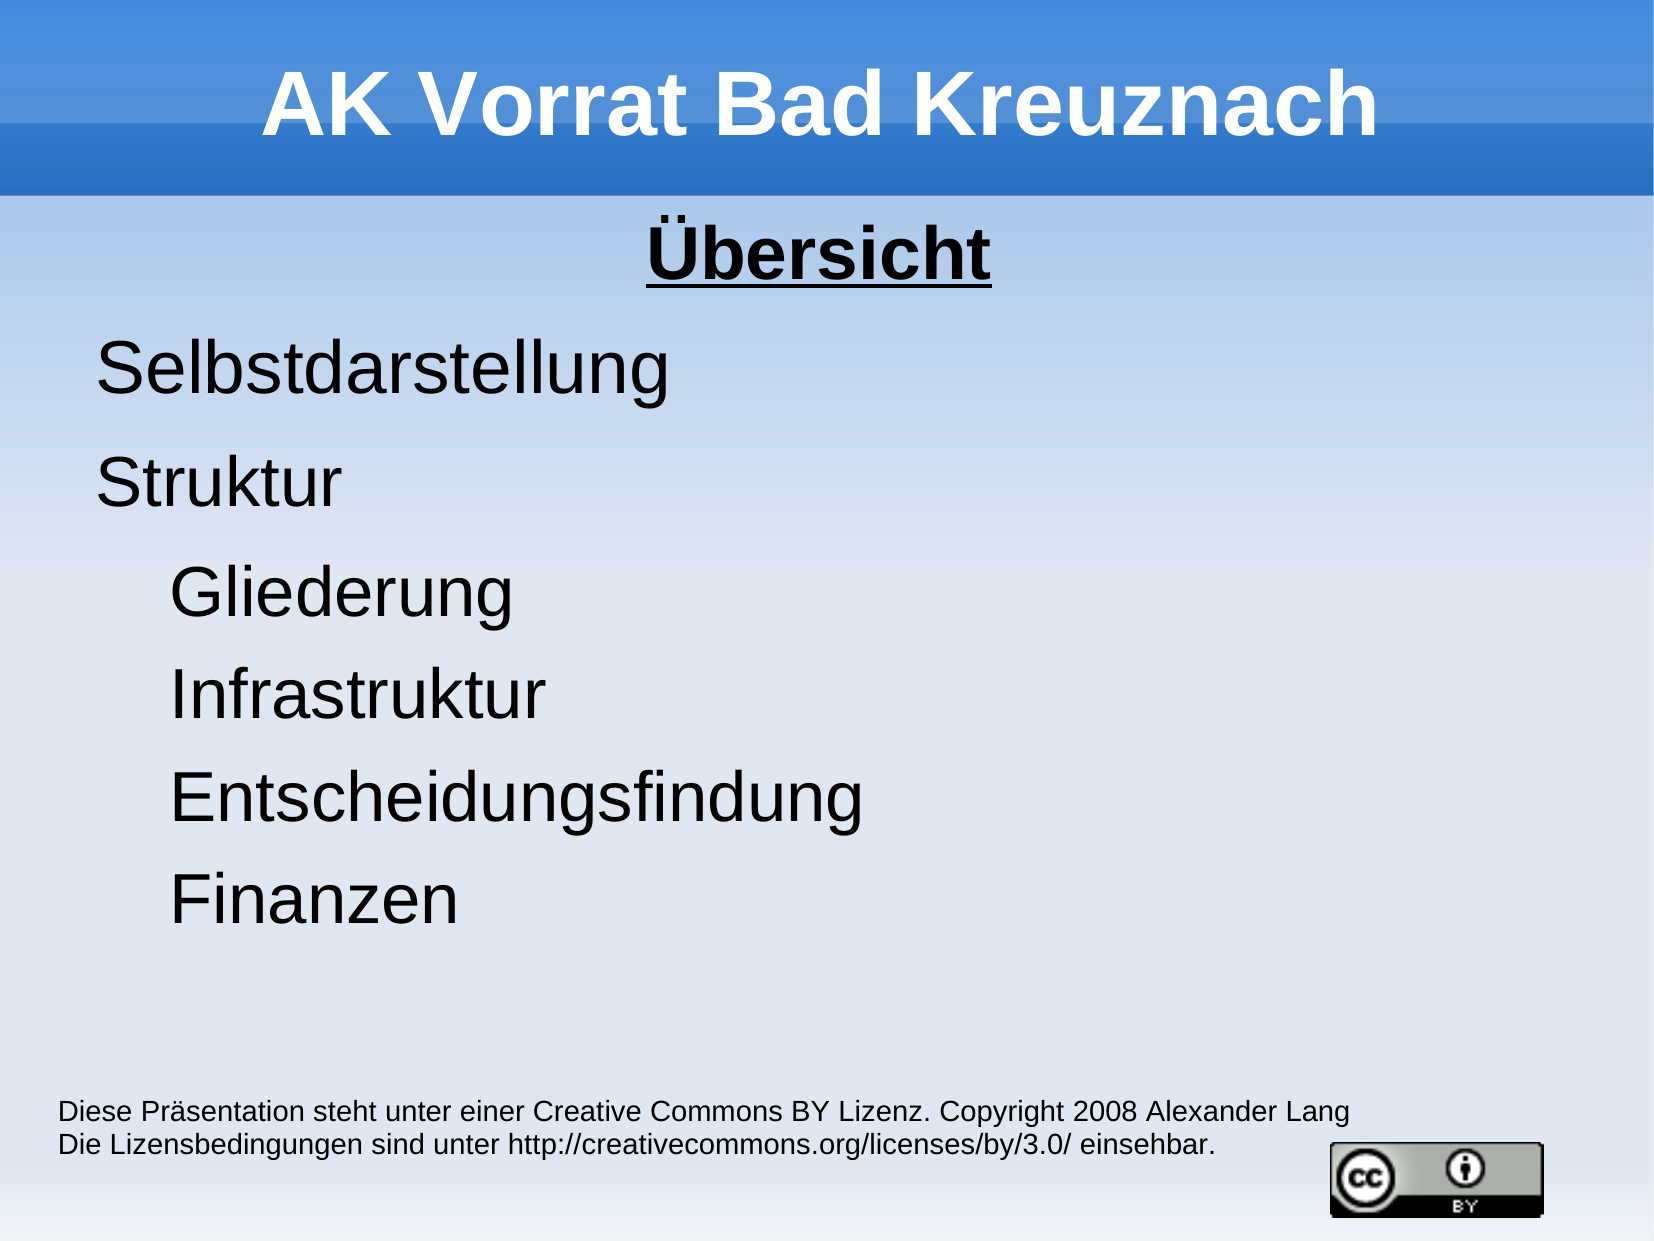

# AK Vorrat Bad Kreuznach
Übersicht
 Selbstdarstellung
 Struktur
Gliederung
Infrastruktur
Entscheidungsfindung
Finanzen
Diese Präsentation steht unter einer Creative Commons BY Lizenz. Copyright 2008 Alexander Lang
Die Lizensbedingungen sind unter http://creativecommons.org/licenses/by/3.0/ einsehbar.